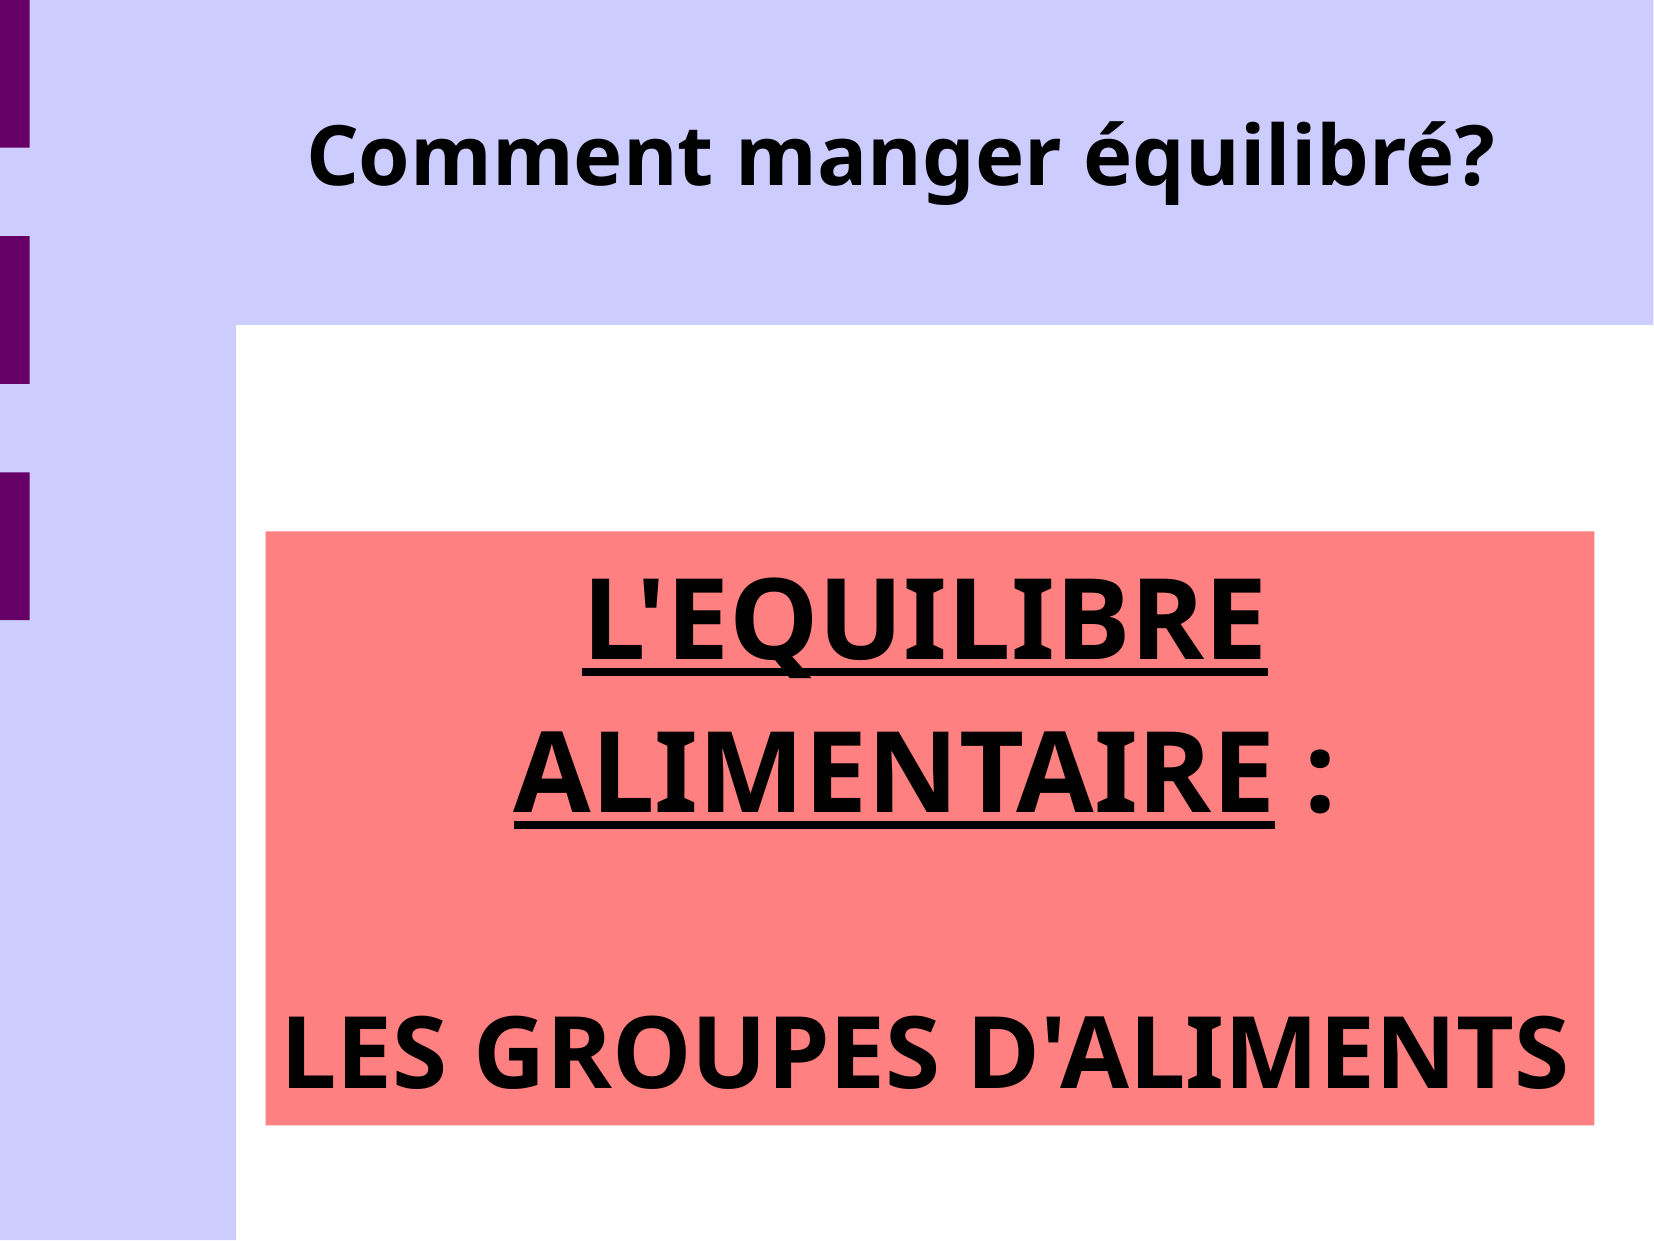

Comment manger équilibré?
L'EQUILIBRE ALIMENTAIRE :
LES GROUPES D'ALIMENTS